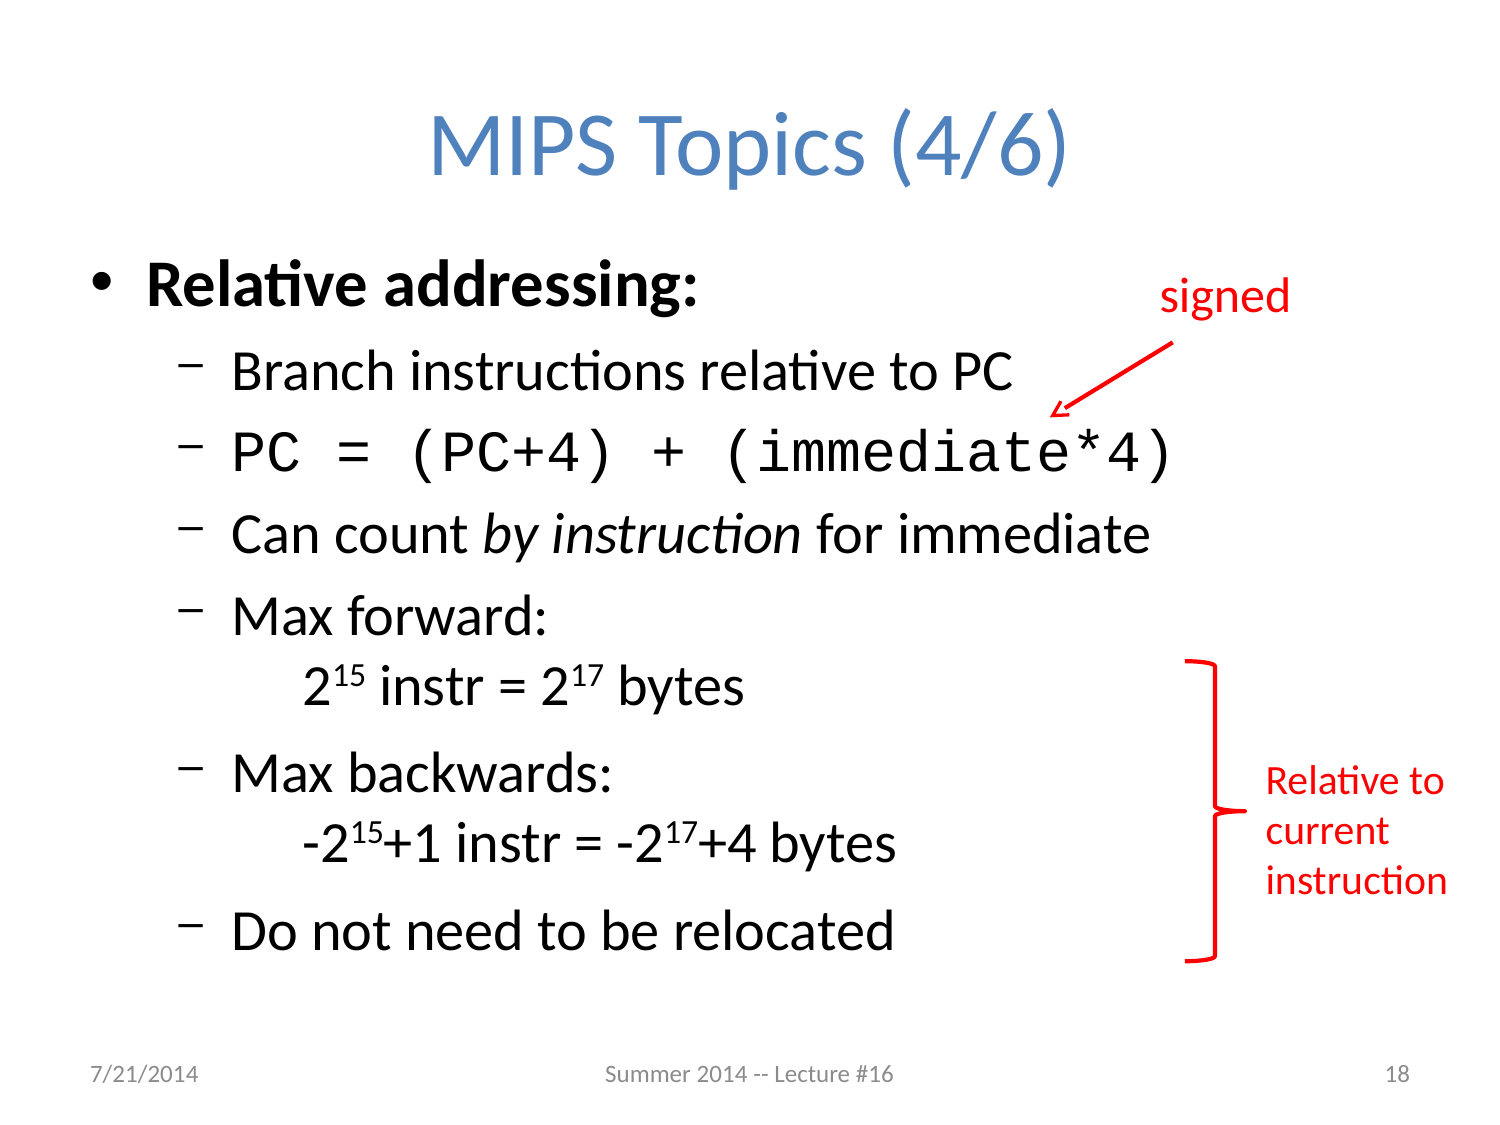

# MIPS Topics (4/6)
Relative addressing:
Branch instructions relative to PC
PC = (PC+4) + (immediate*4)
Can count by instruction for immediate
Max forward:
215 instr = 217 bytes
Max backwards:
-215+1 instr = -217+4 bytes
Do not need to be relocated
signed
Relative to
current
instruction
7/21/2014
Summer 2014 -- Lecture #16